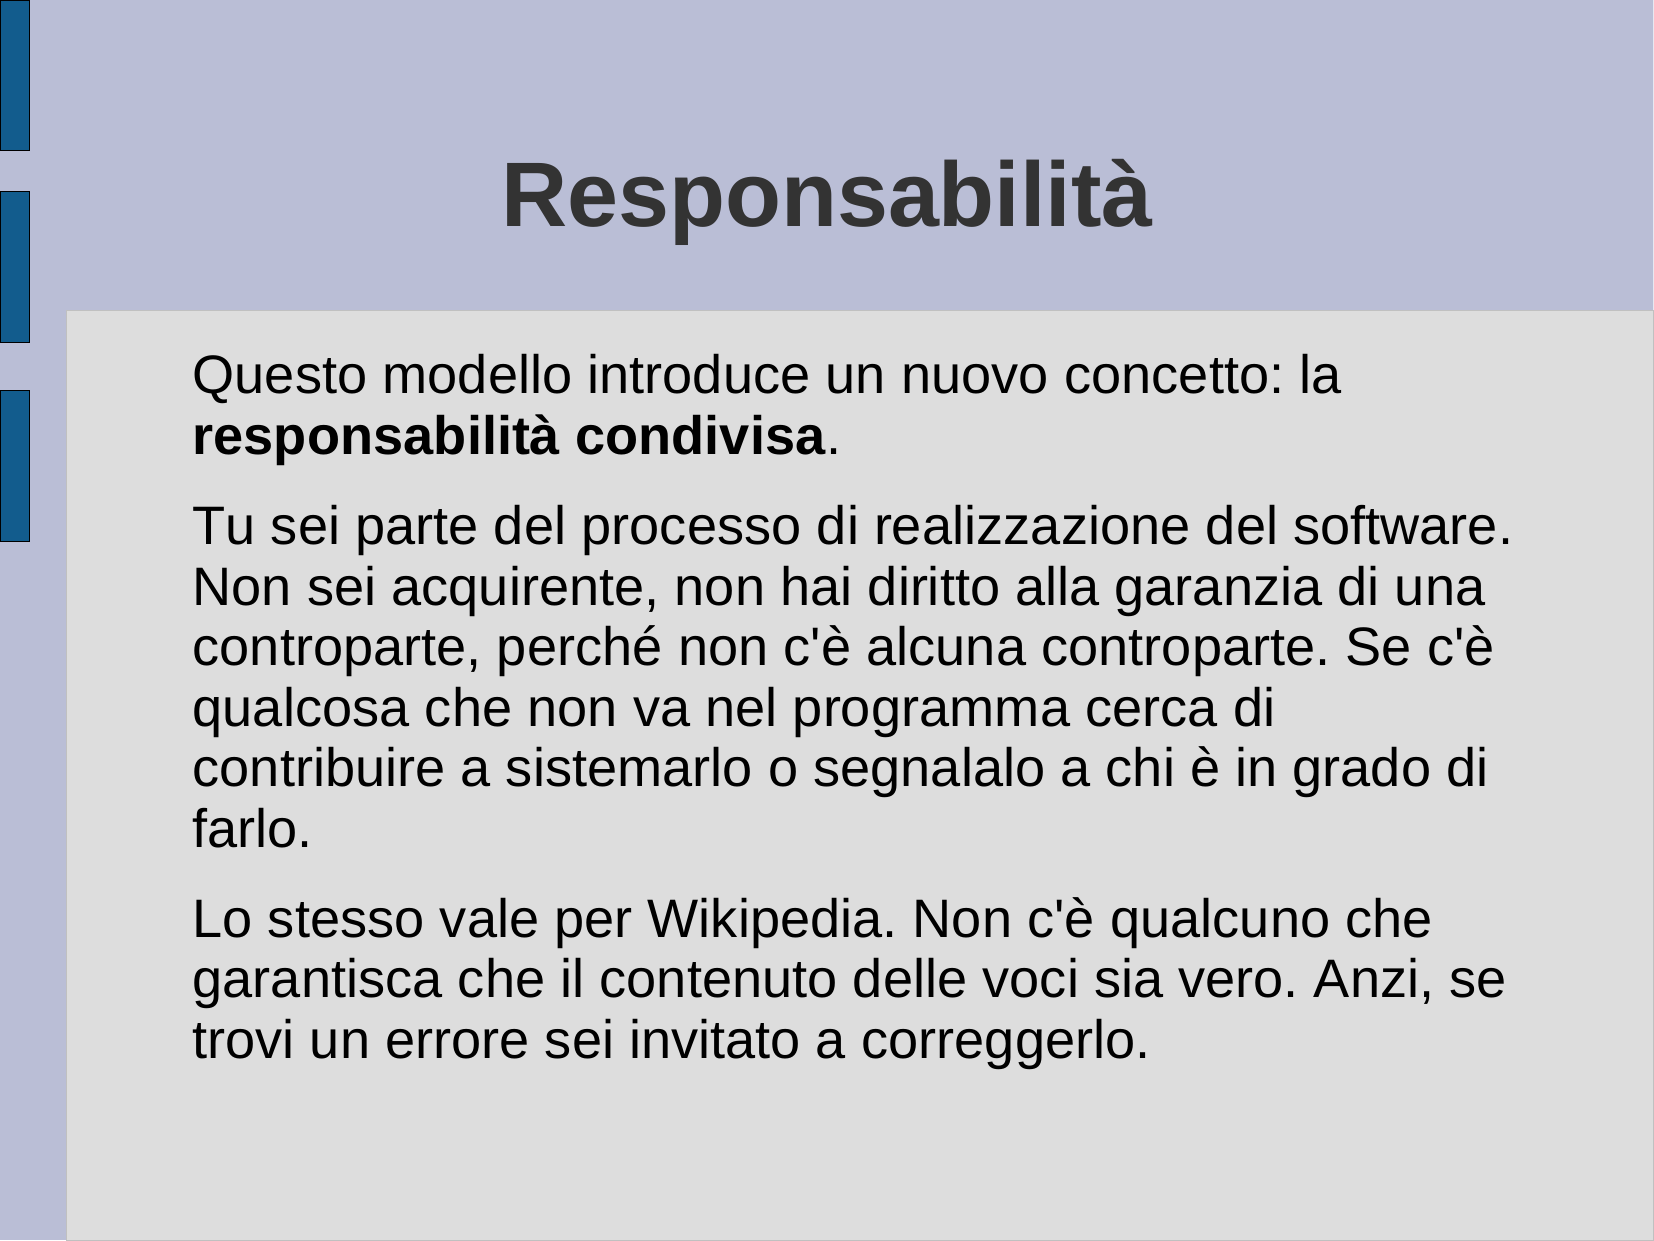

# Responsabilità
Questo modello introduce un nuovo concetto: la responsabilità condivisa.
Tu sei parte del processo di realizzazione del software. Non sei acquirente, non hai diritto alla garanzia di una controparte, perché non c'è alcuna controparte. Se c'è qualcosa che non va nel programma cerca di contribuire a sistemarlo o segnalalo a chi è in grado di farlo.
Lo stesso vale per Wikipedia. Non c'è qualcuno che garantisca che il contenuto delle voci sia vero. Anzi, se trovi un errore sei invitato a correggerlo.